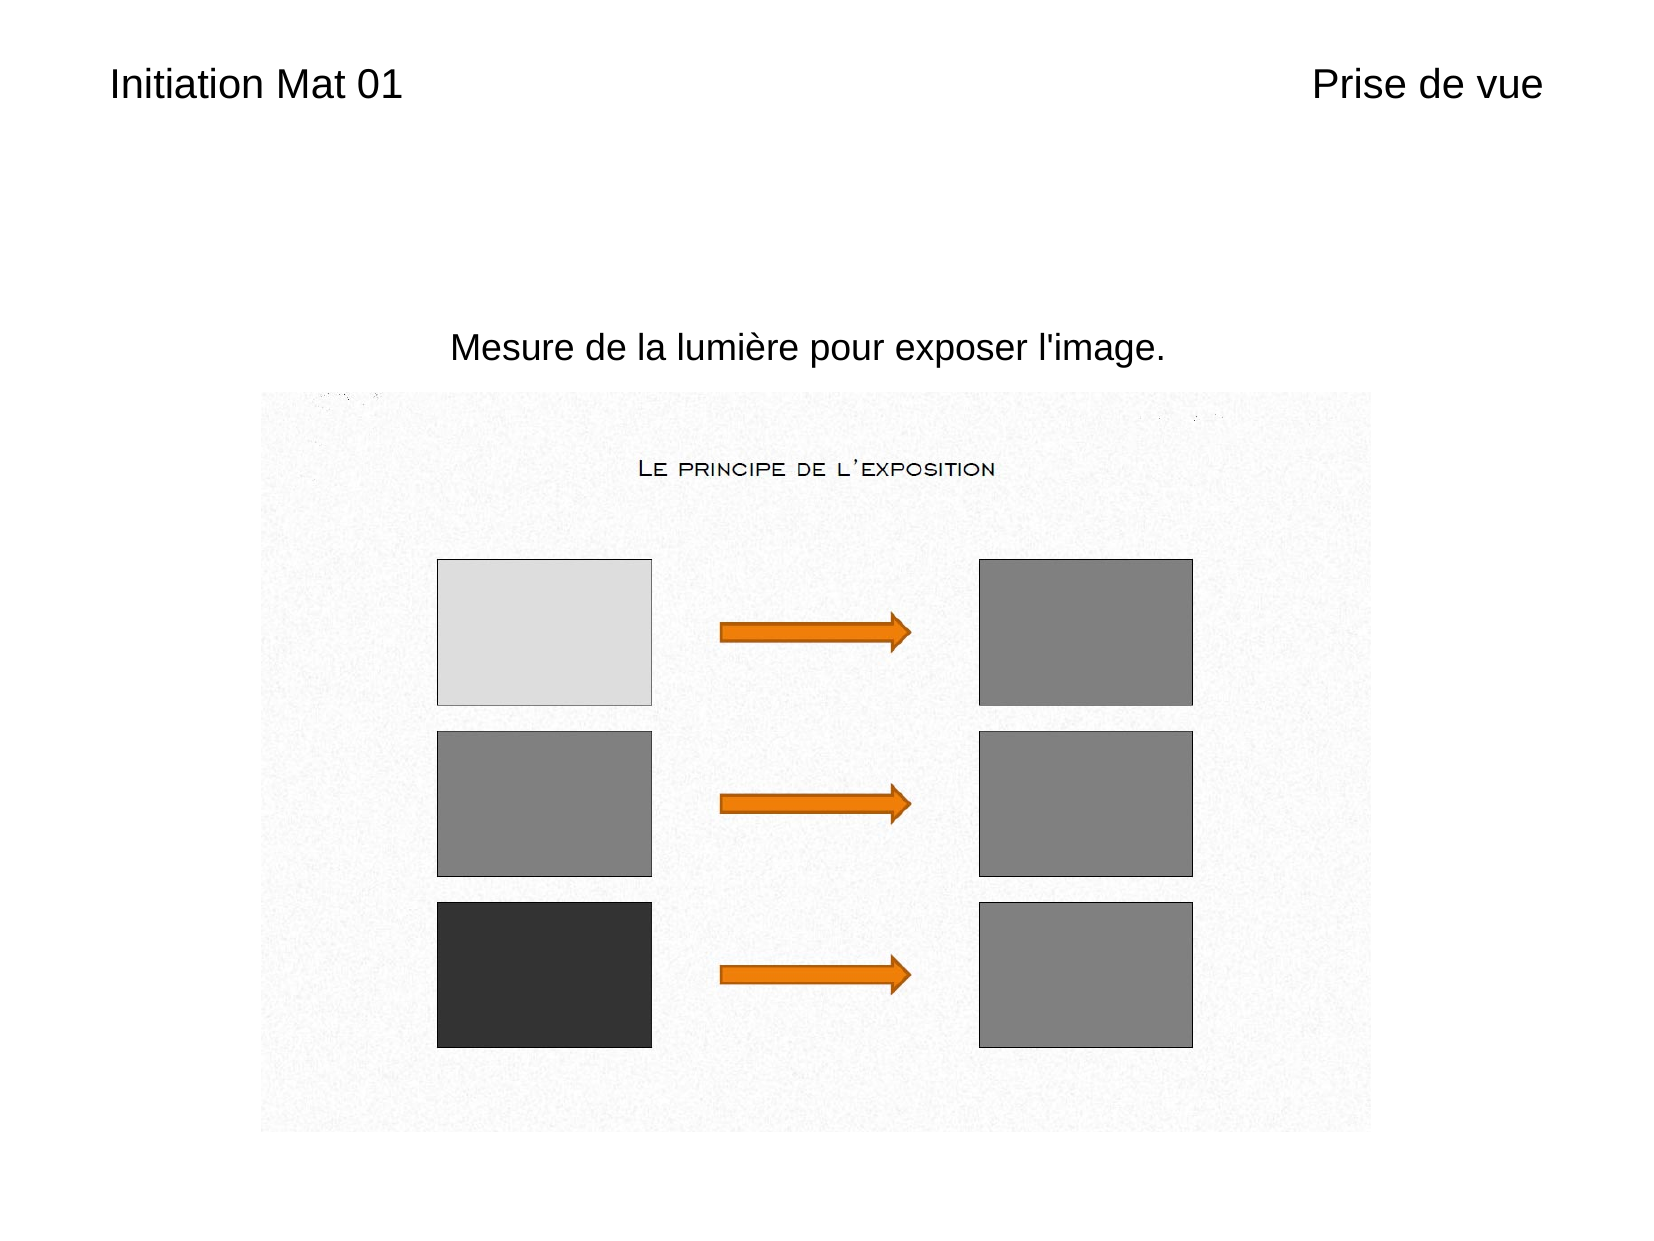

# Initiation Mat 01 Prise de vue
Mesure de la lumière pour exposer l'image.